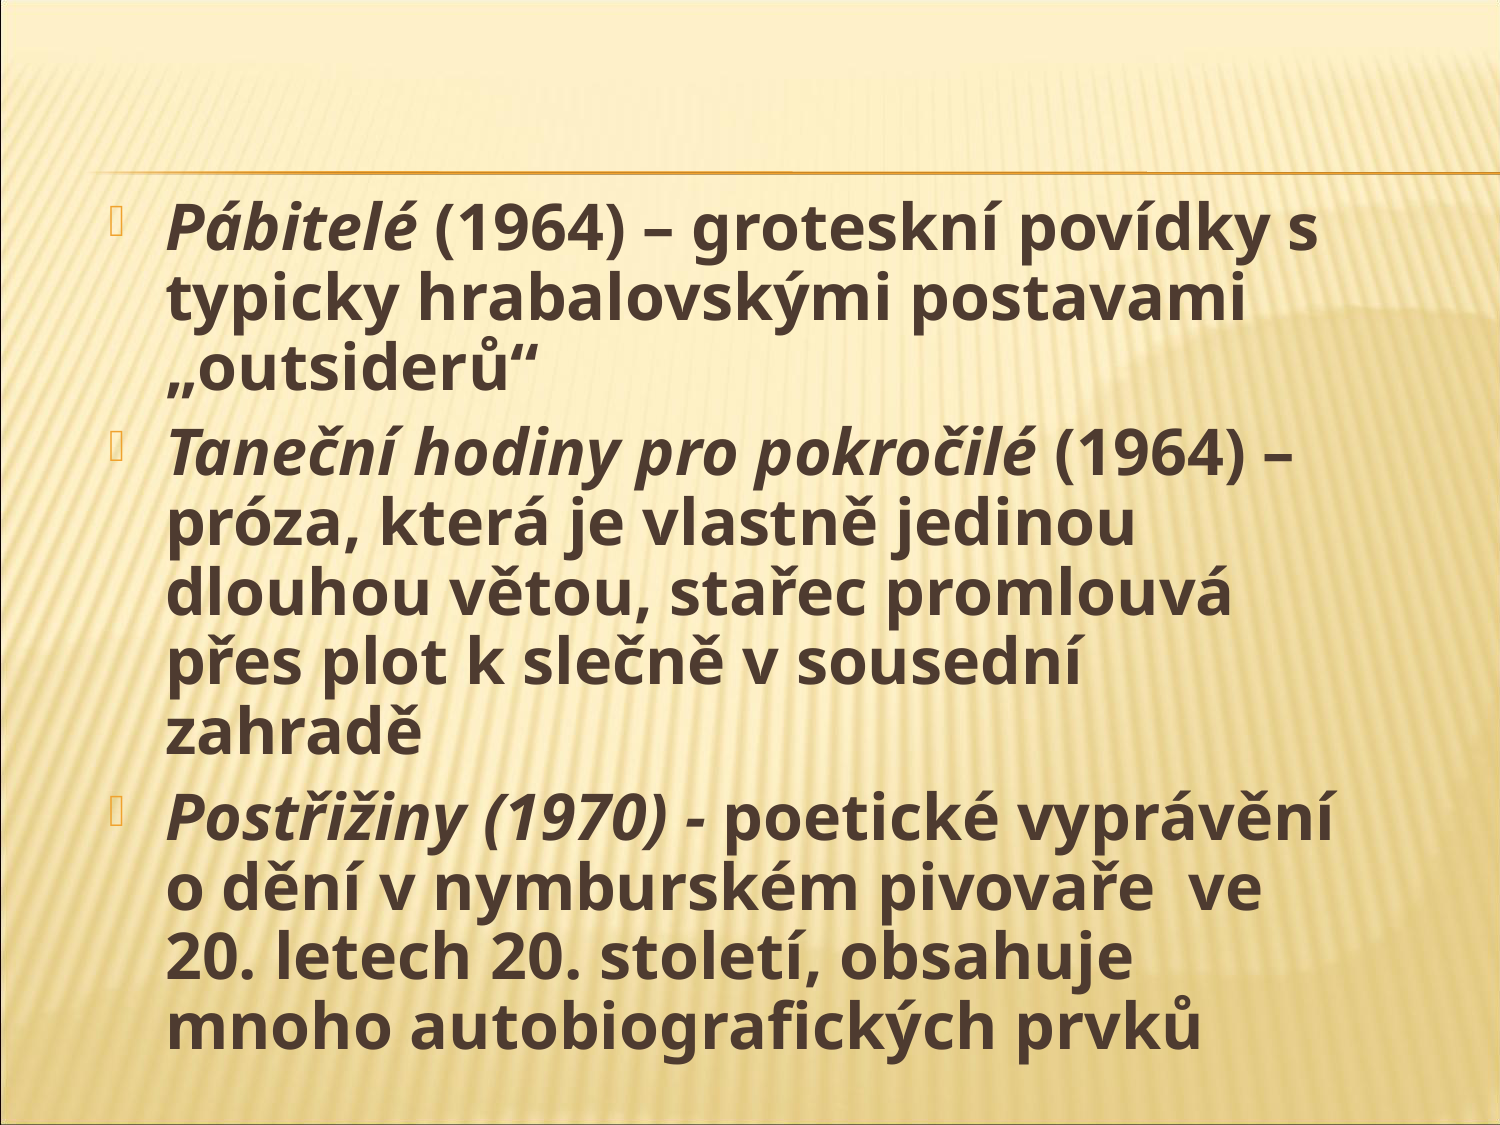

#
Pábitelé (1964) – groteskní povídky s typicky hrabalovskými postavami „outsiderů“
Taneční hodiny pro pokročilé (1964) – próza, která je vlastně jedinou dlouhou větou, stařec promlouvá přes plot k slečně v sousední zahradě
Postřižiny (1970) - poetické vyprávění o dění v nymburském pivovaře ve 20. letech 20. století, obsahuje mnoho autobiografických prvků